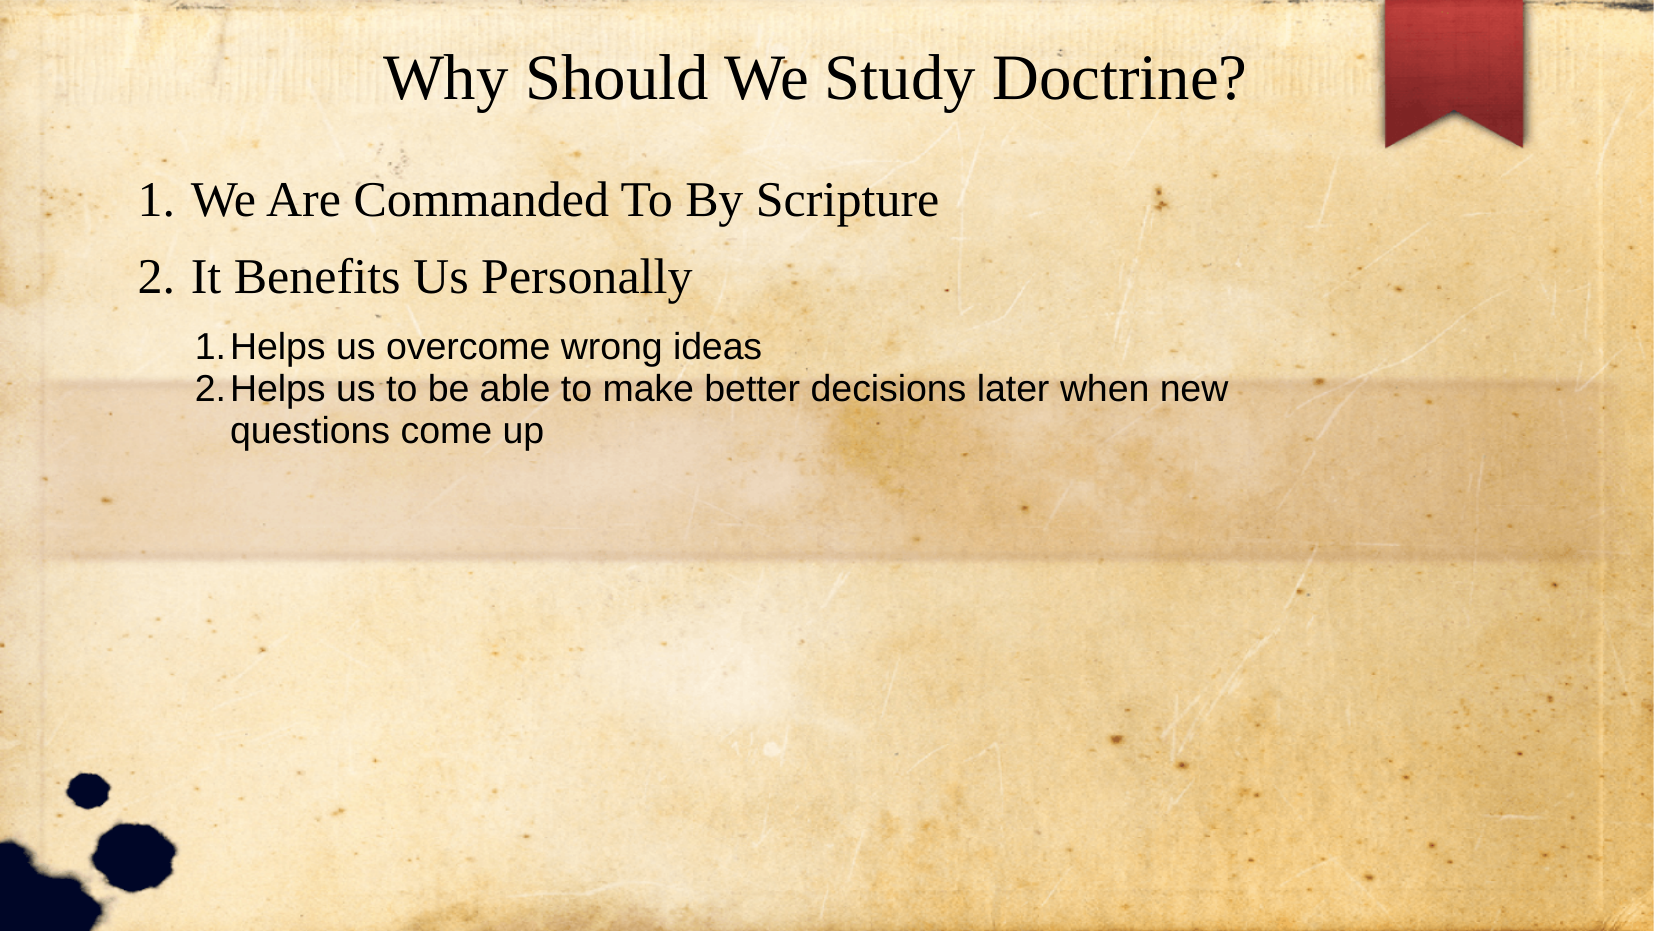

# Why Should We Study Doctrine?
We Are Commanded To By Scripture
It Benefits Us Personally
Helps us overcome wrong ideas
Helps us to be able to make better decisions later when new questions come up